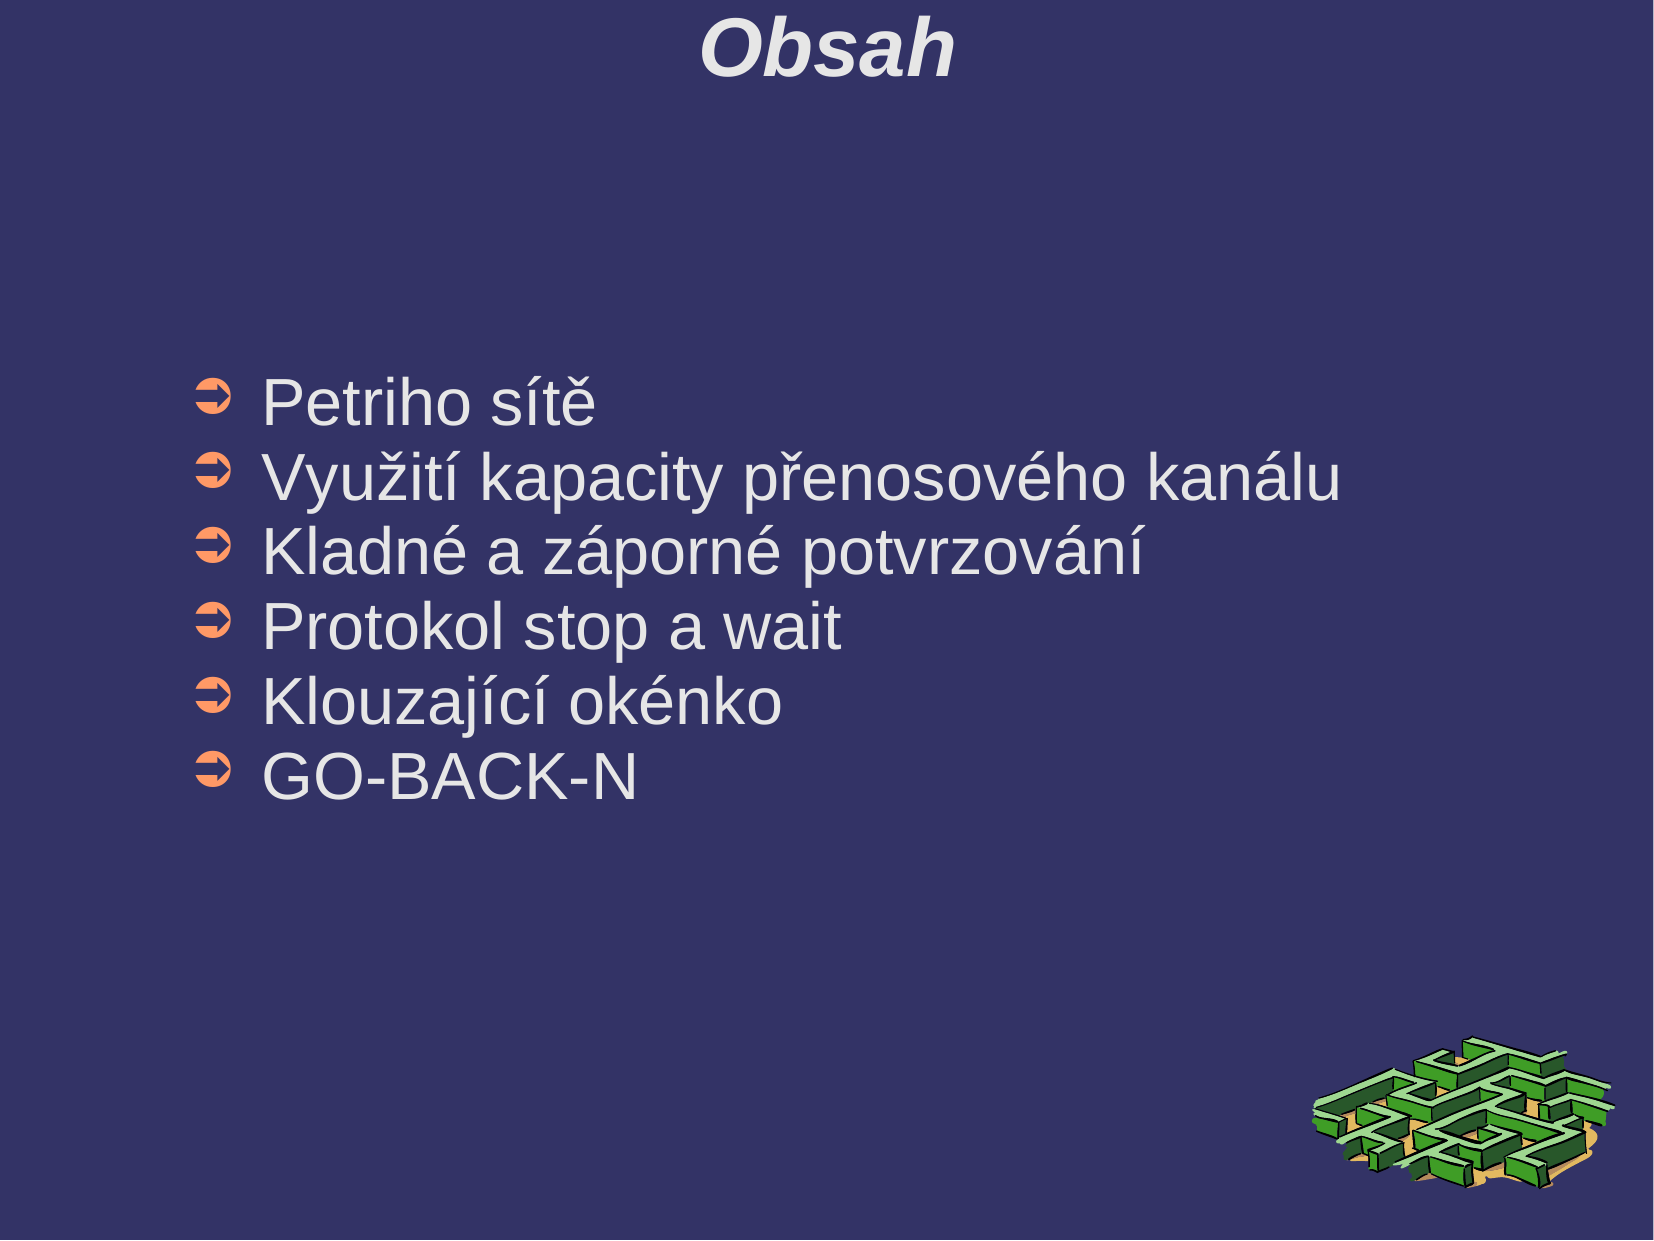

# Obsah
Petriho sítě
Využití kapacity přenosového kanálu
Kladné a záporné potvrzování
Protokol stop a wait
Klouzající okénko
GO-BACK-N